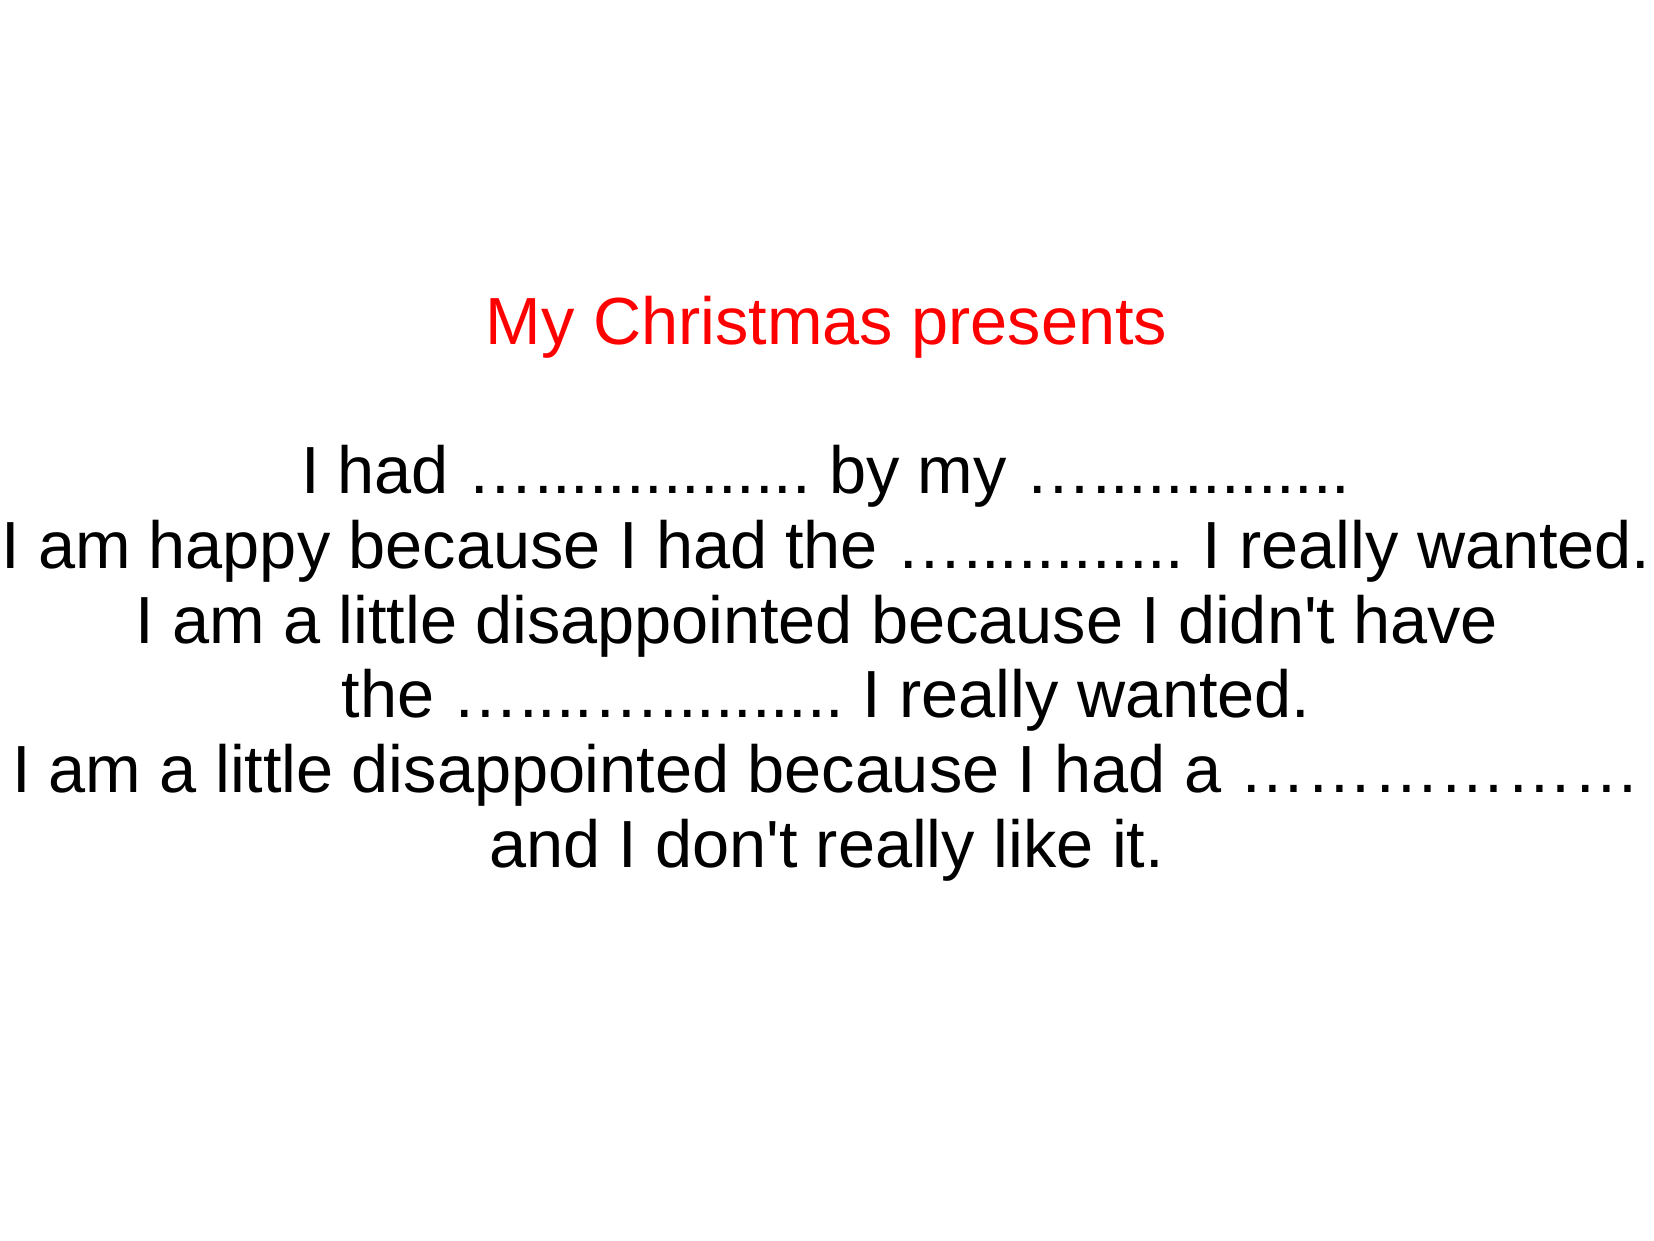

My Christmas presents
I had …............... by my …..............
I am happy because I had the …............ I really wanted.
I am a little disappointed because I didn't have
the …....….......... I really wanted.
I am a little disappointed because I had a ……………… and I don't really like it.